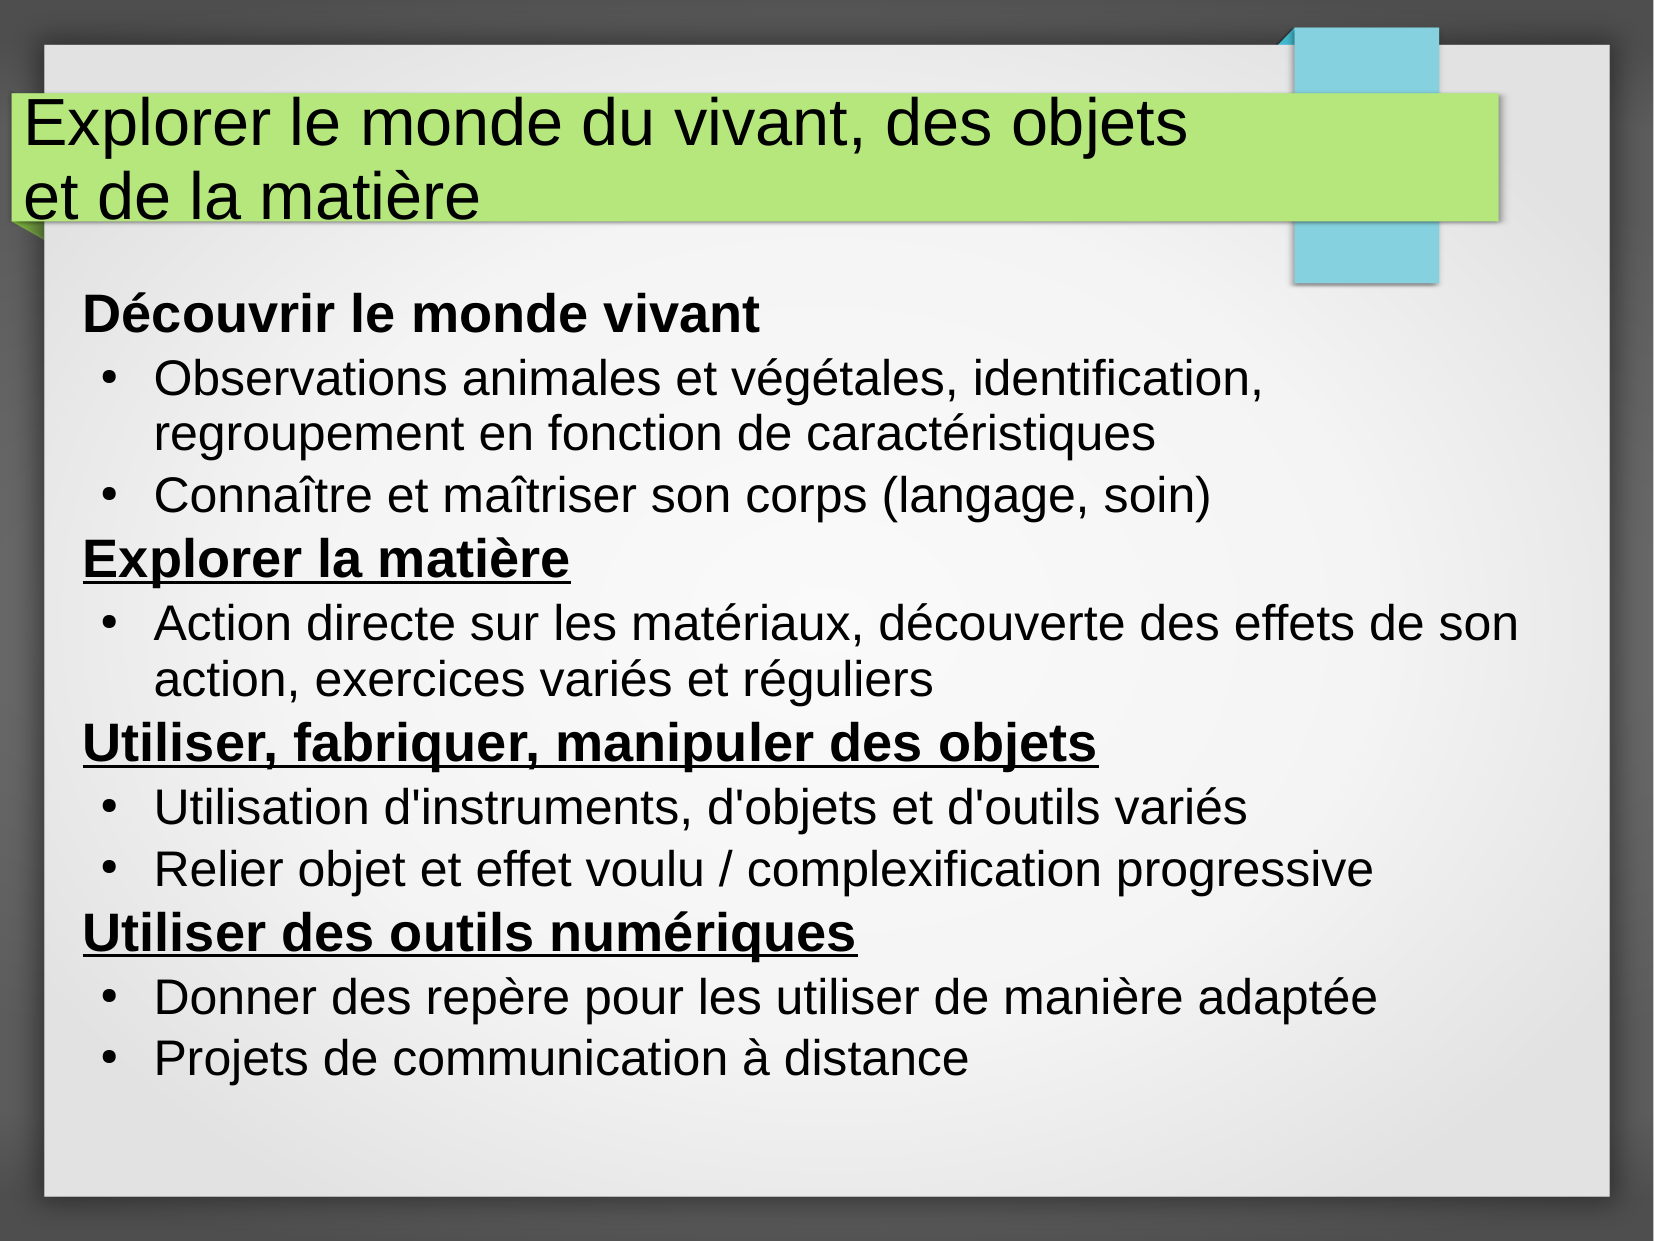

# Explorer le monde du vivant, des objets et de la matière
Découvrir le monde vivant
Observations animales et végétales, identification, regroupement en fonction de caractéristiques
Connaître et maîtriser son corps (langage, soin)
Explorer la matière
Action directe sur les matériaux, découverte des effets de son action, exercices variés et réguliers
Utiliser, fabriquer, manipuler des objets
Utilisation d'instruments, d'objets et d'outils variés
Relier objet et effet voulu / complexification progressive
Utiliser des outils numériques
Donner des repère pour les utiliser de manière adaptée
Projets de communication à distance